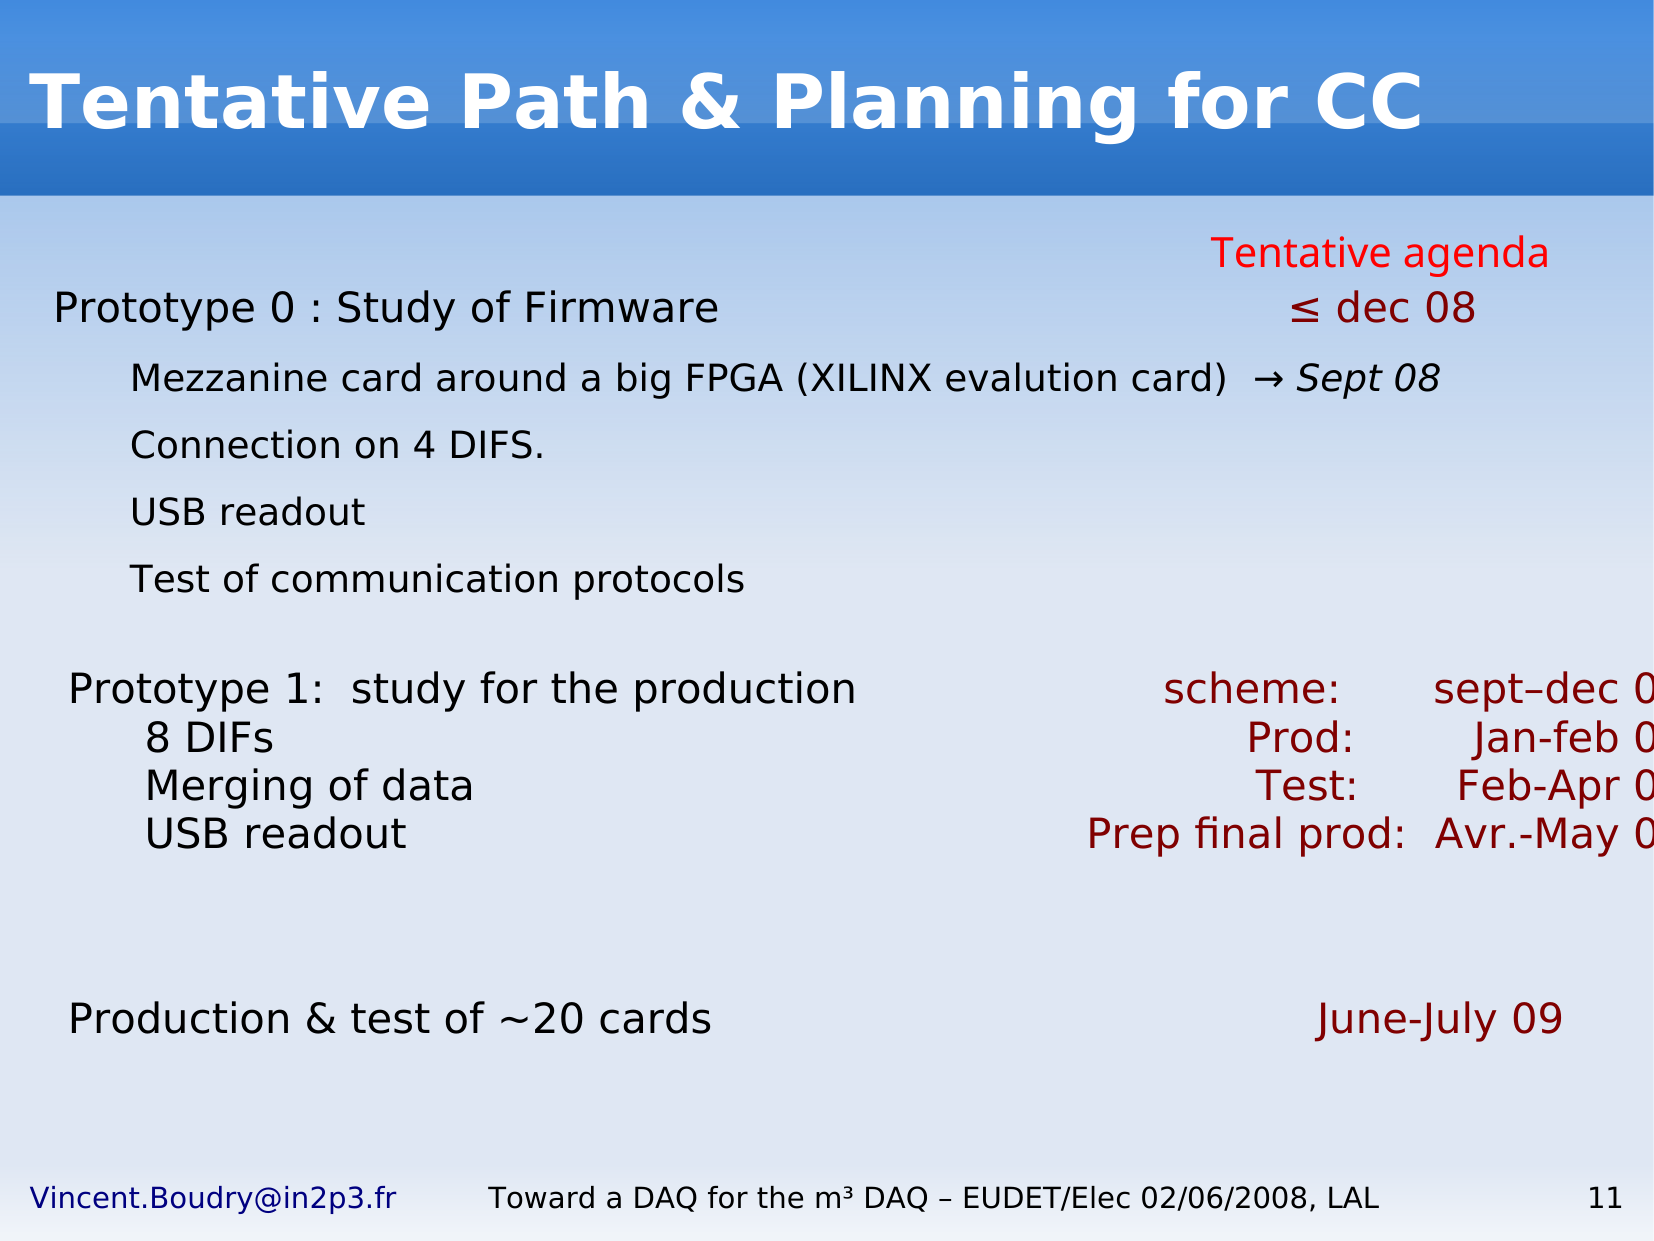

# Tentative Path & Planning for CC
Tentative agenda
Prototype 0 : Study of Firmware 								≤ dec 08
Mezzanine card around a big FPGA (XILINX evalution card) → Sept 08
Connection on 4 DIFS.
USB readout
Test of communication protocols
Prototype 1: study for the production
8 DIFs
Merging of data
USB readout
scheme: sept–dec 08
Prod:		 Jan-feb 09
Test:		Feb-Apr 09
Prep final prod: 	Avr.-May 09
Production & test of ~20 cards
June-July 09
Toward a DAQ for the m³ DAQ – EUDET/Elec 02/06/2008, LAL
11